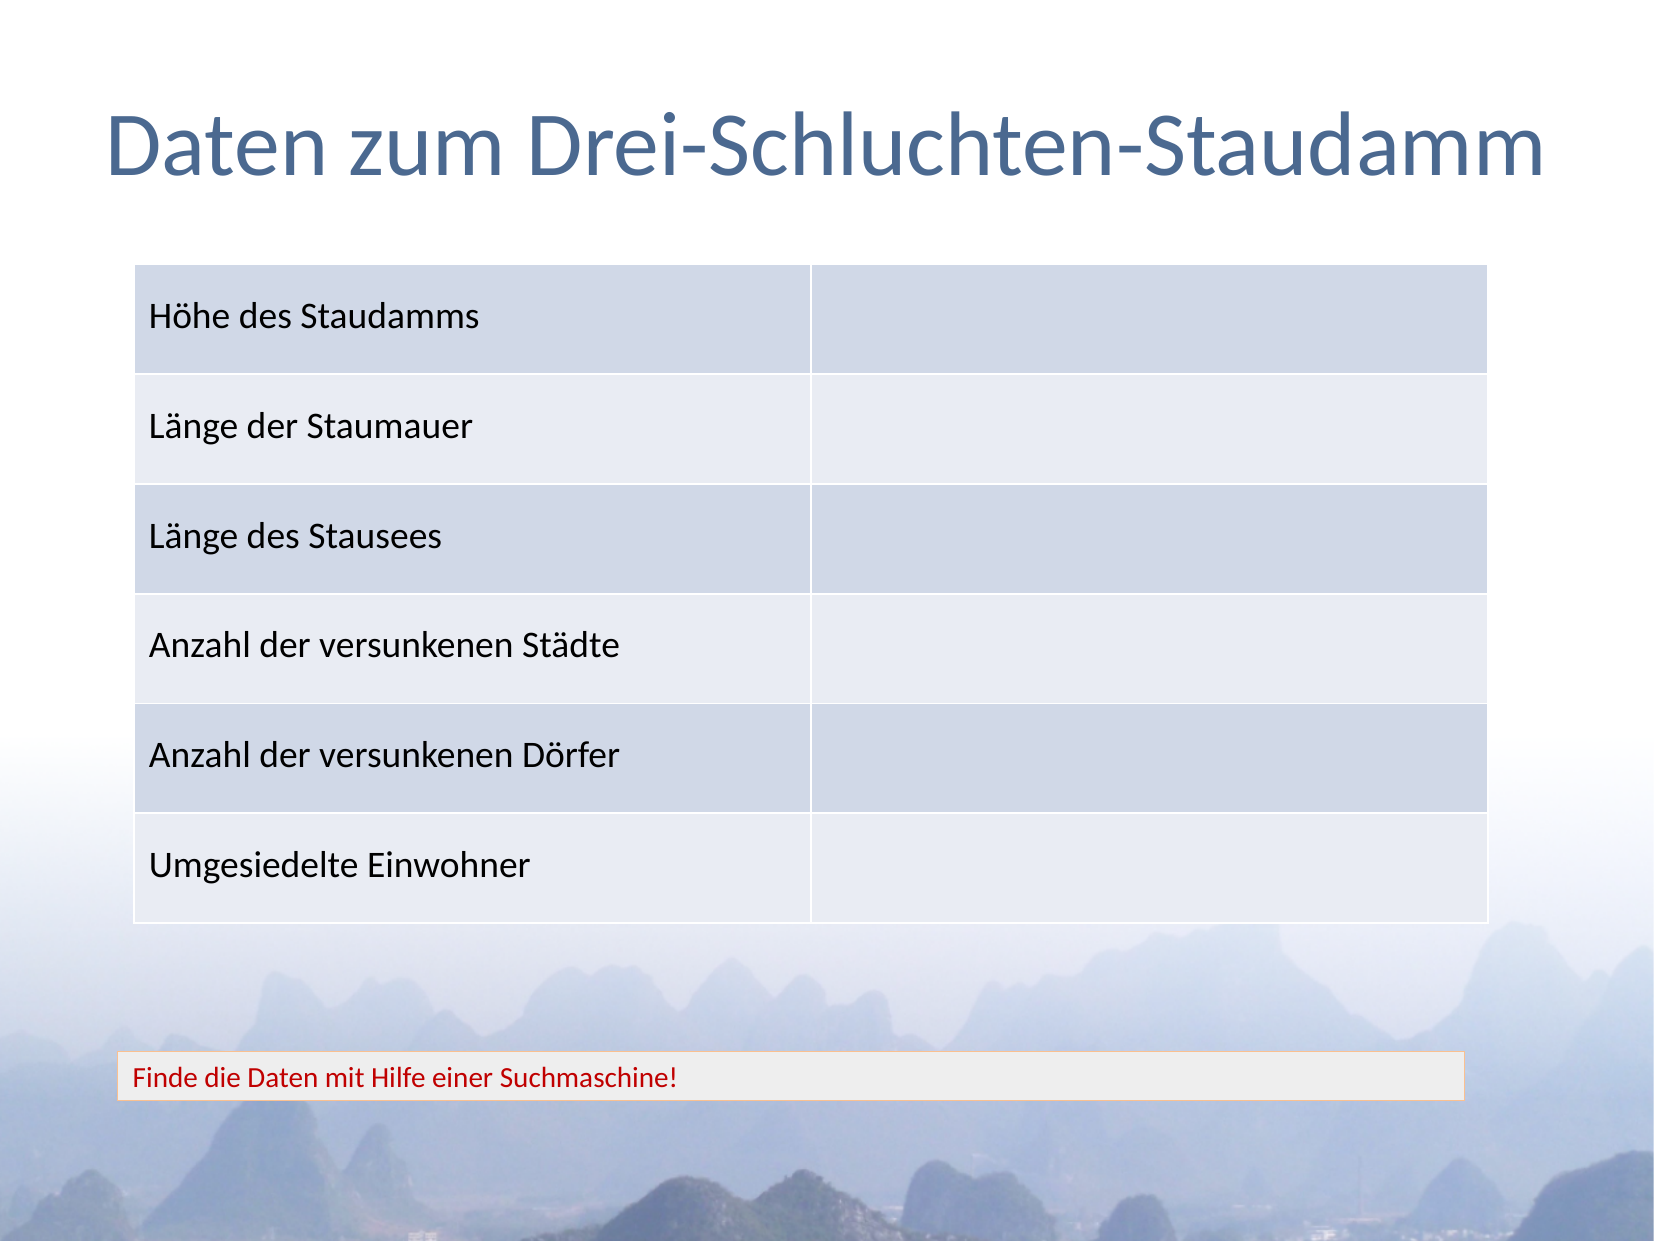

# Daten zum Drei-Schluchten-Staudamm
| Höhe des Staudamms | |
| --- | --- |
| Länge der Staumauer | |
| Länge des Stausees | |
| Anzahl der versunkenen Städte | |
| Anzahl der versunkenen Dörfer | |
| Umgesiedelte Einwohner | |
Finde die Daten mit Hilfe einer Suchmaschine!